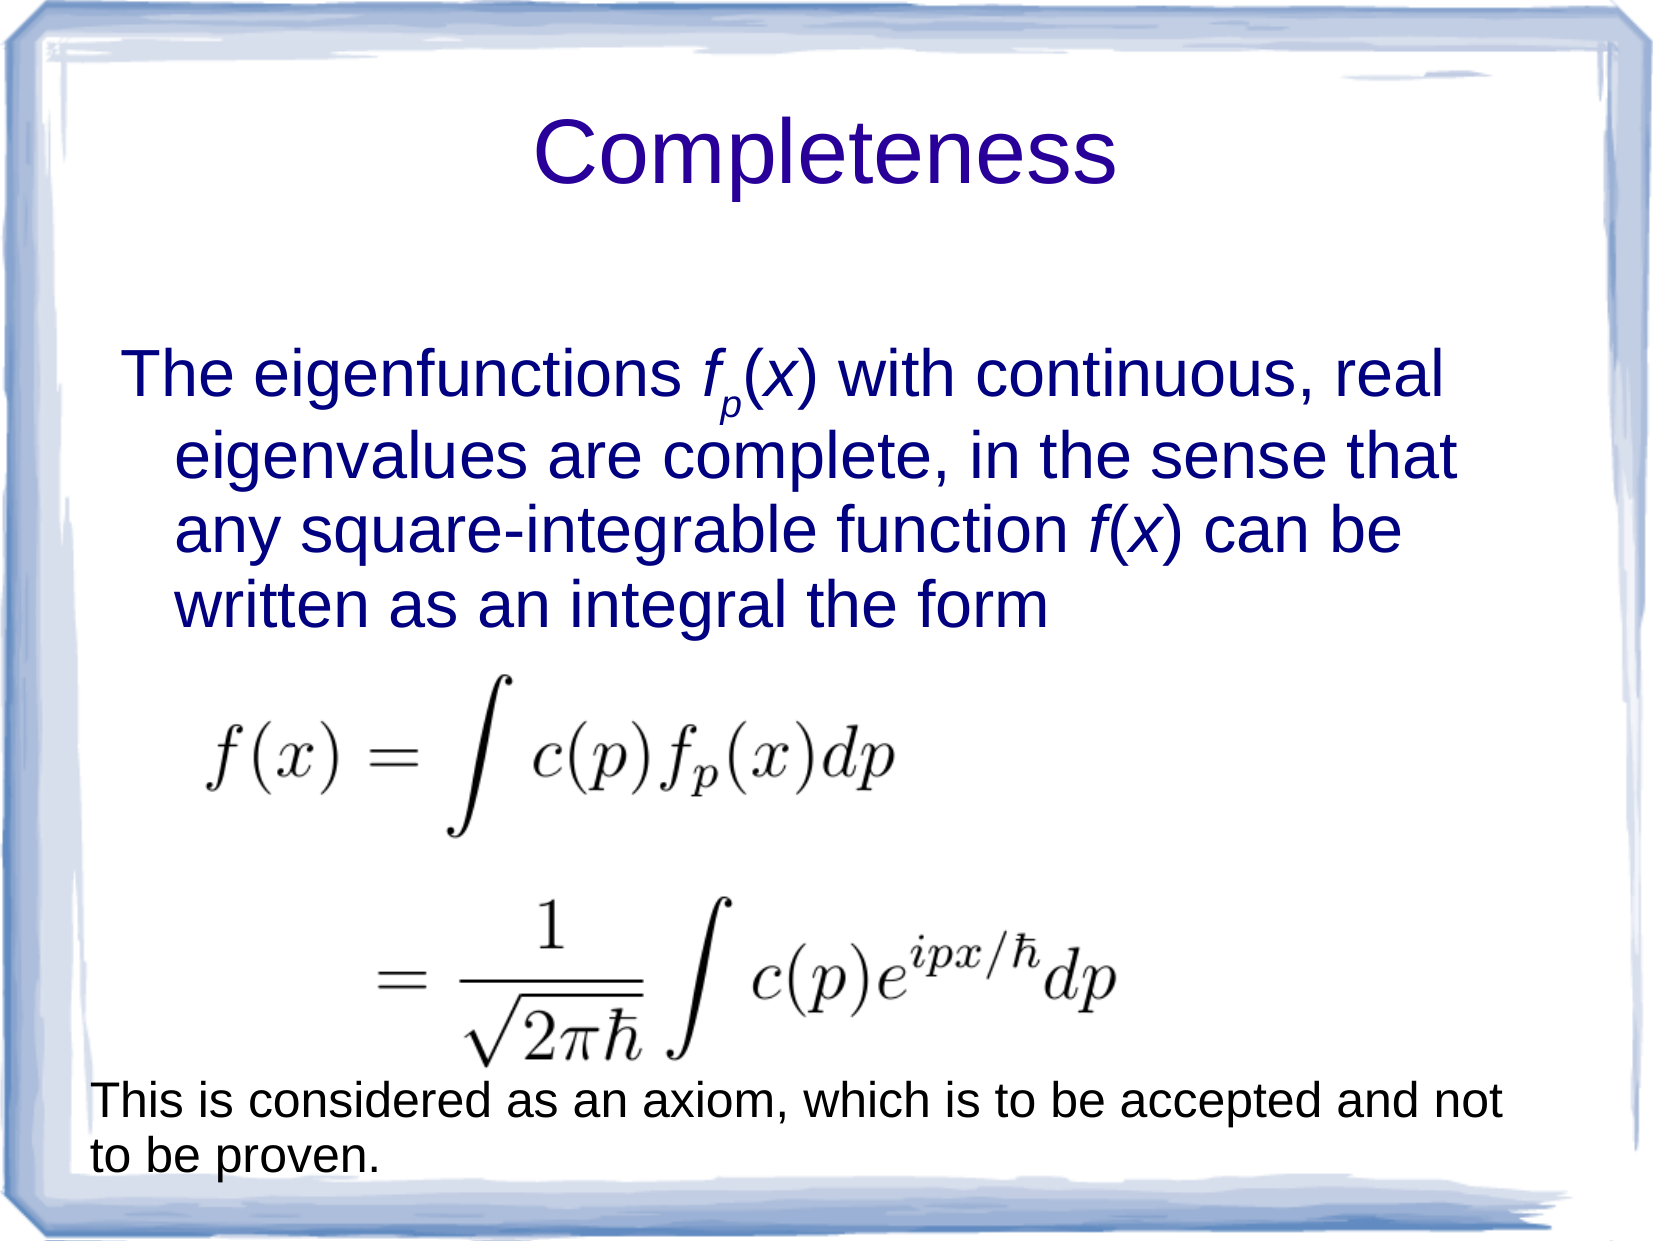

# Completeness
The eigenfunctions fp(x) with continuous, real eigenvalues are complete, in the sense that any square-integrable function f(x) can be written as an integral the form
This is considered as an axiom, which is to be accepted and not to be proven.